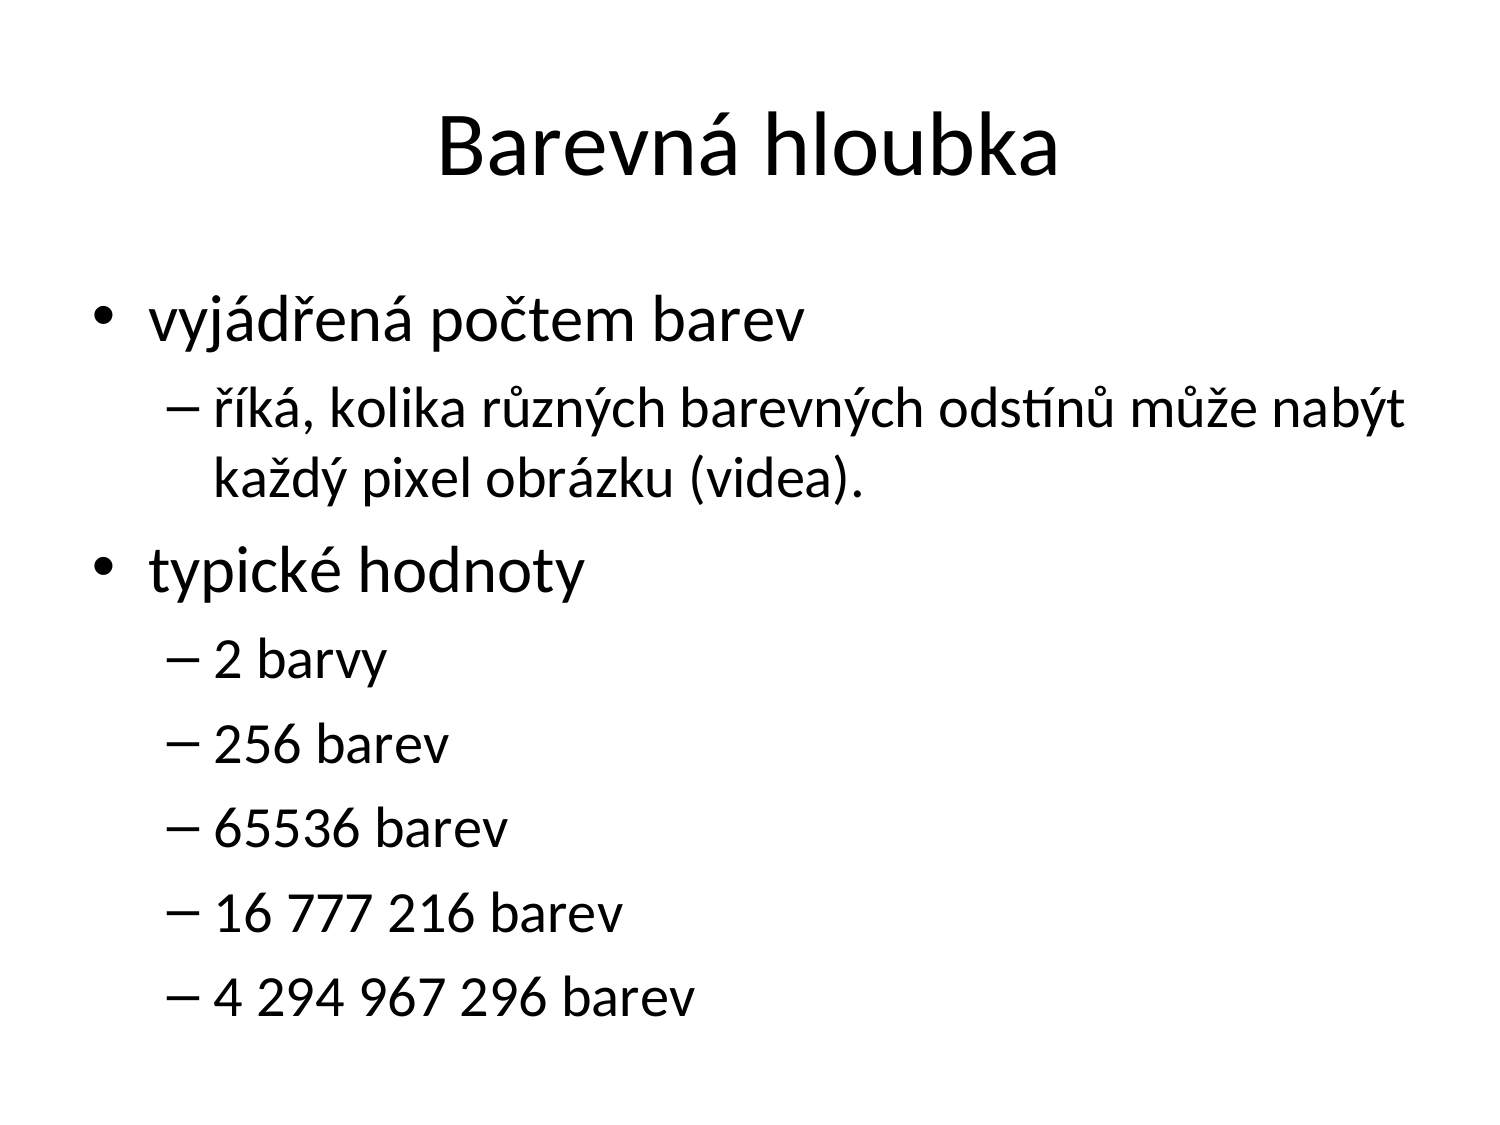

# Barevná hloubka
vyjádřená počtem barev
říká, kolika různých barevných odstínů může nabýt každý pixel obrázku (videa).
typické hodnoty
2 barvy
256 barev
65536 barev
16 777 216 barev
4 294 967 296 barev